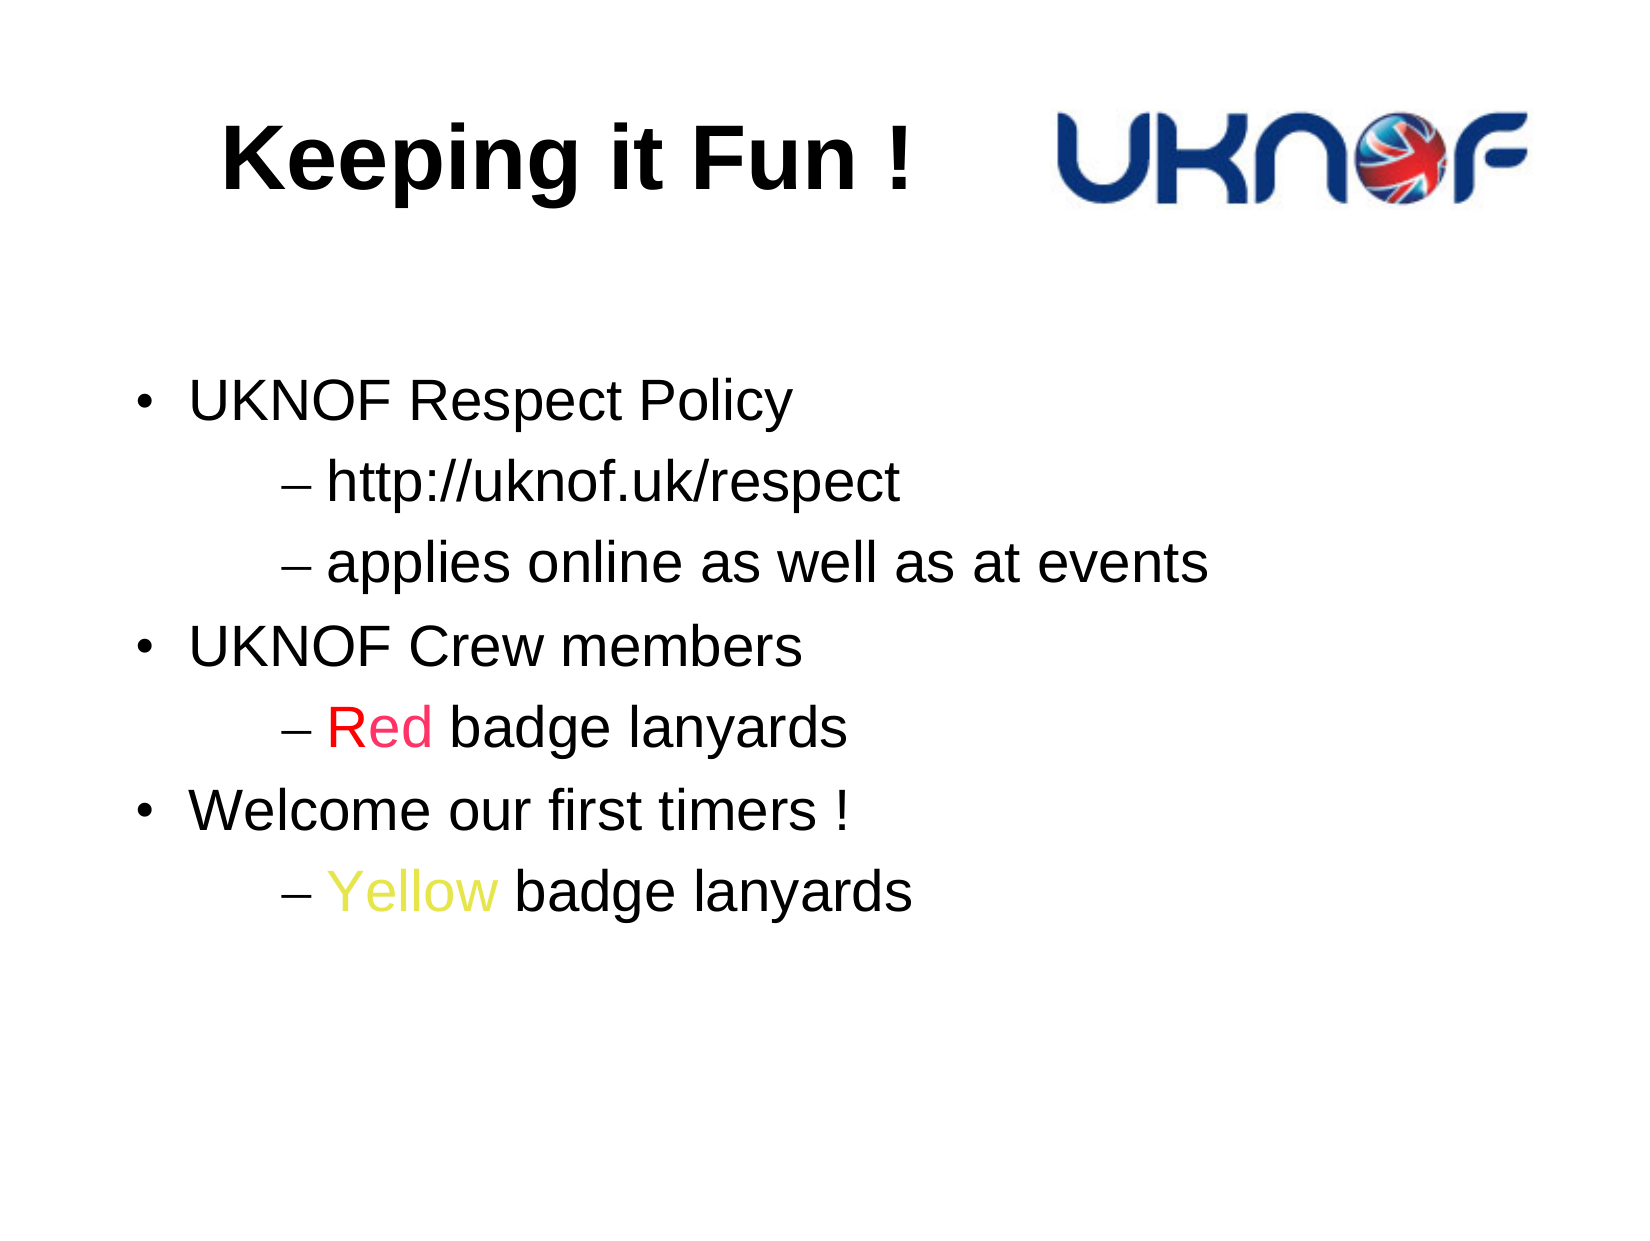

# Keeping it Fun !
UKNOF Respect Policy
http://uknof.uk/respect
applies online as well as at events
UKNOF Crew members
Red badge lanyards
Welcome our first timers !
Yellow badge lanyards